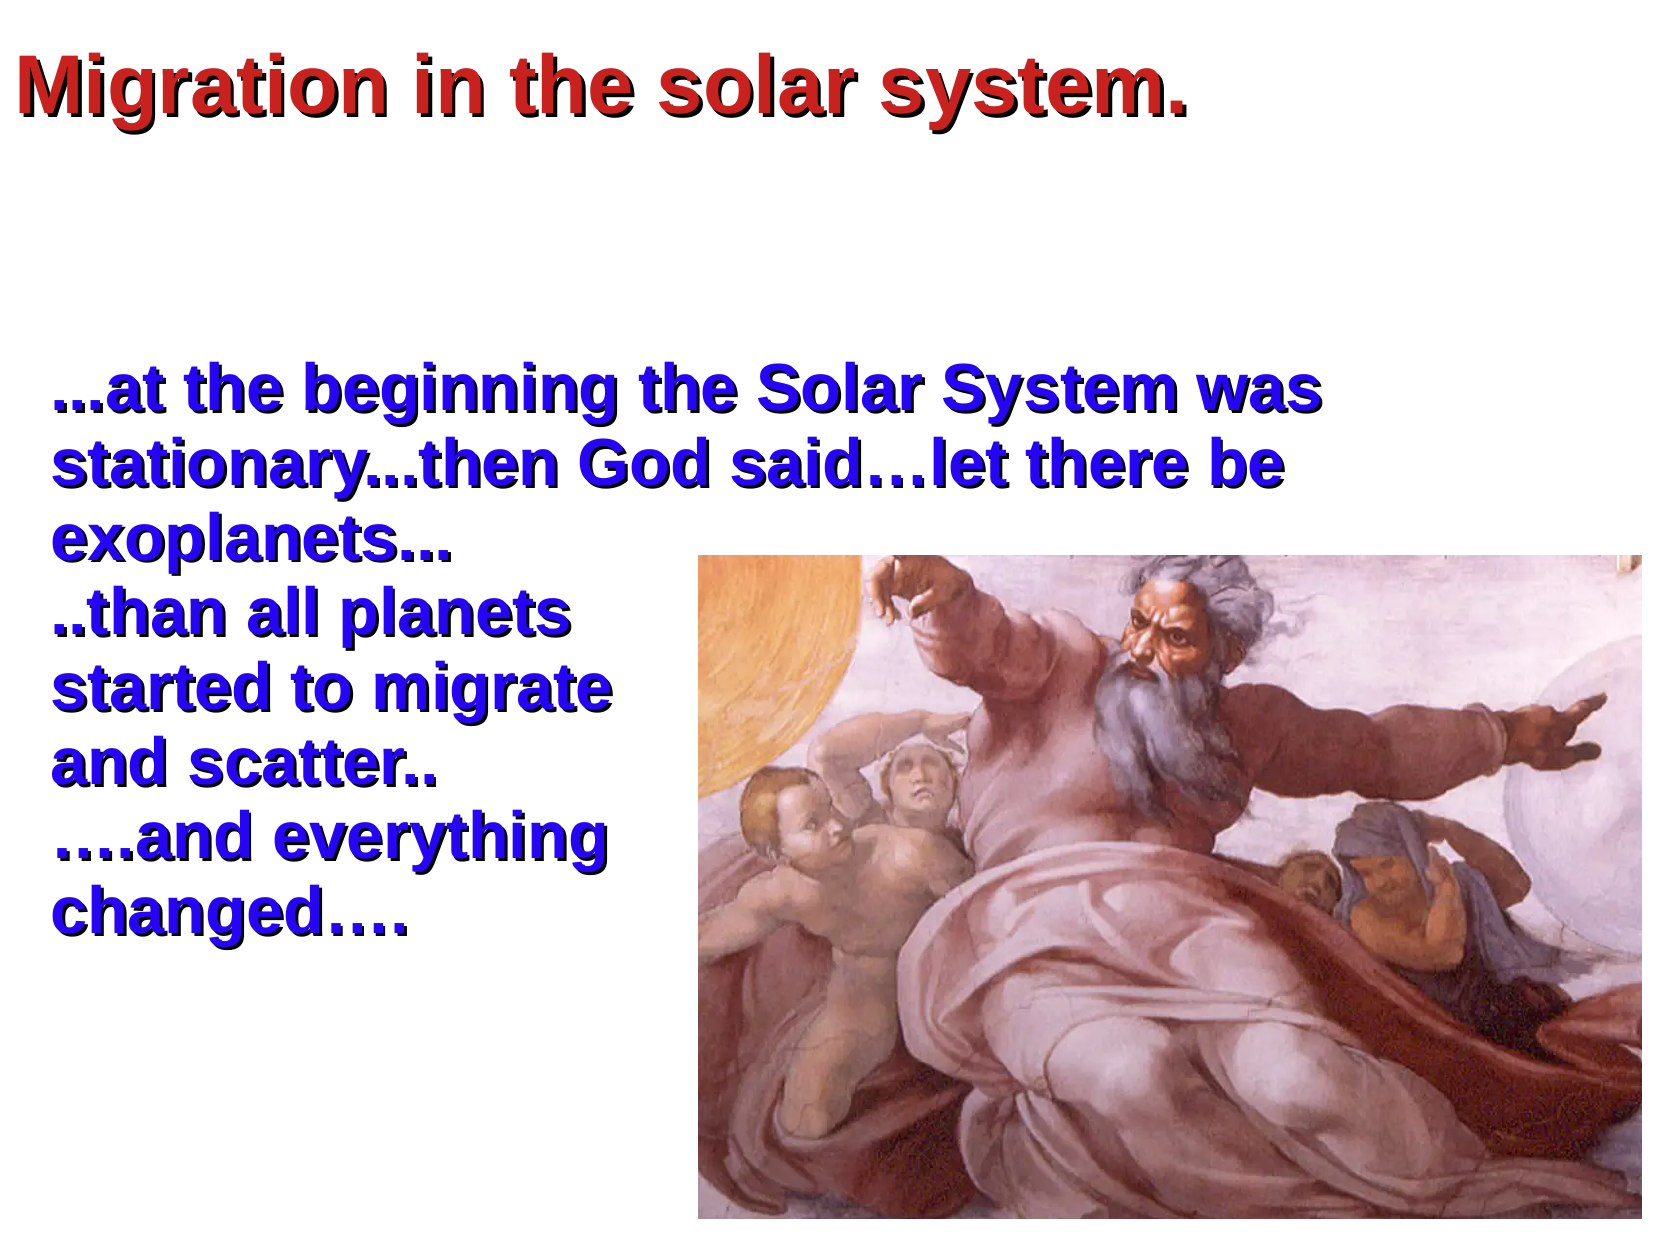

Migration in the solar system.
...at the beginning the Solar System was stationary...then God said…let there be exoplanets...
..than all planets
started to migrate
and scatter..
….and everything
changed….